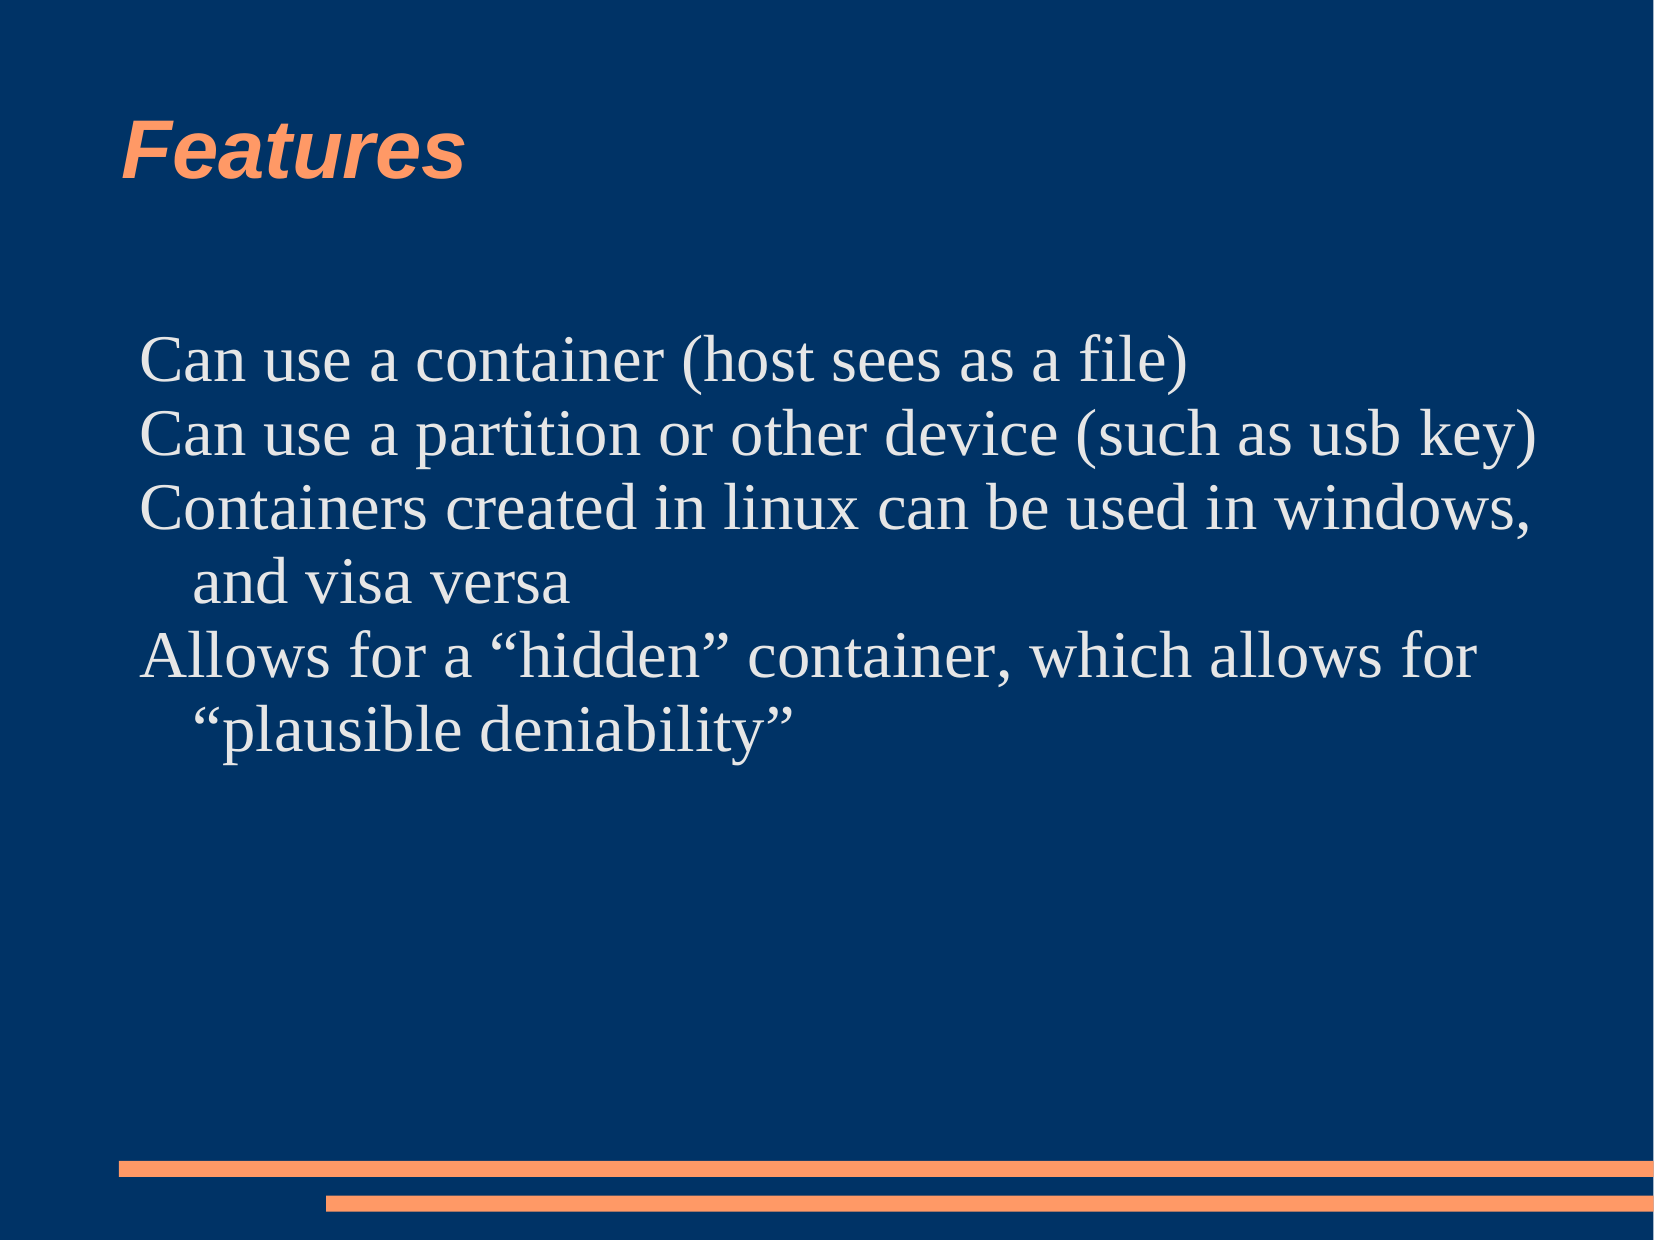

# Features
Can use a container (host sees as a file)
Can use a partition or other device (such as usb key)
Containers created in linux can be used in windows, and visa versa
Allows for a “hidden” container, which allows for “plausible deniability”